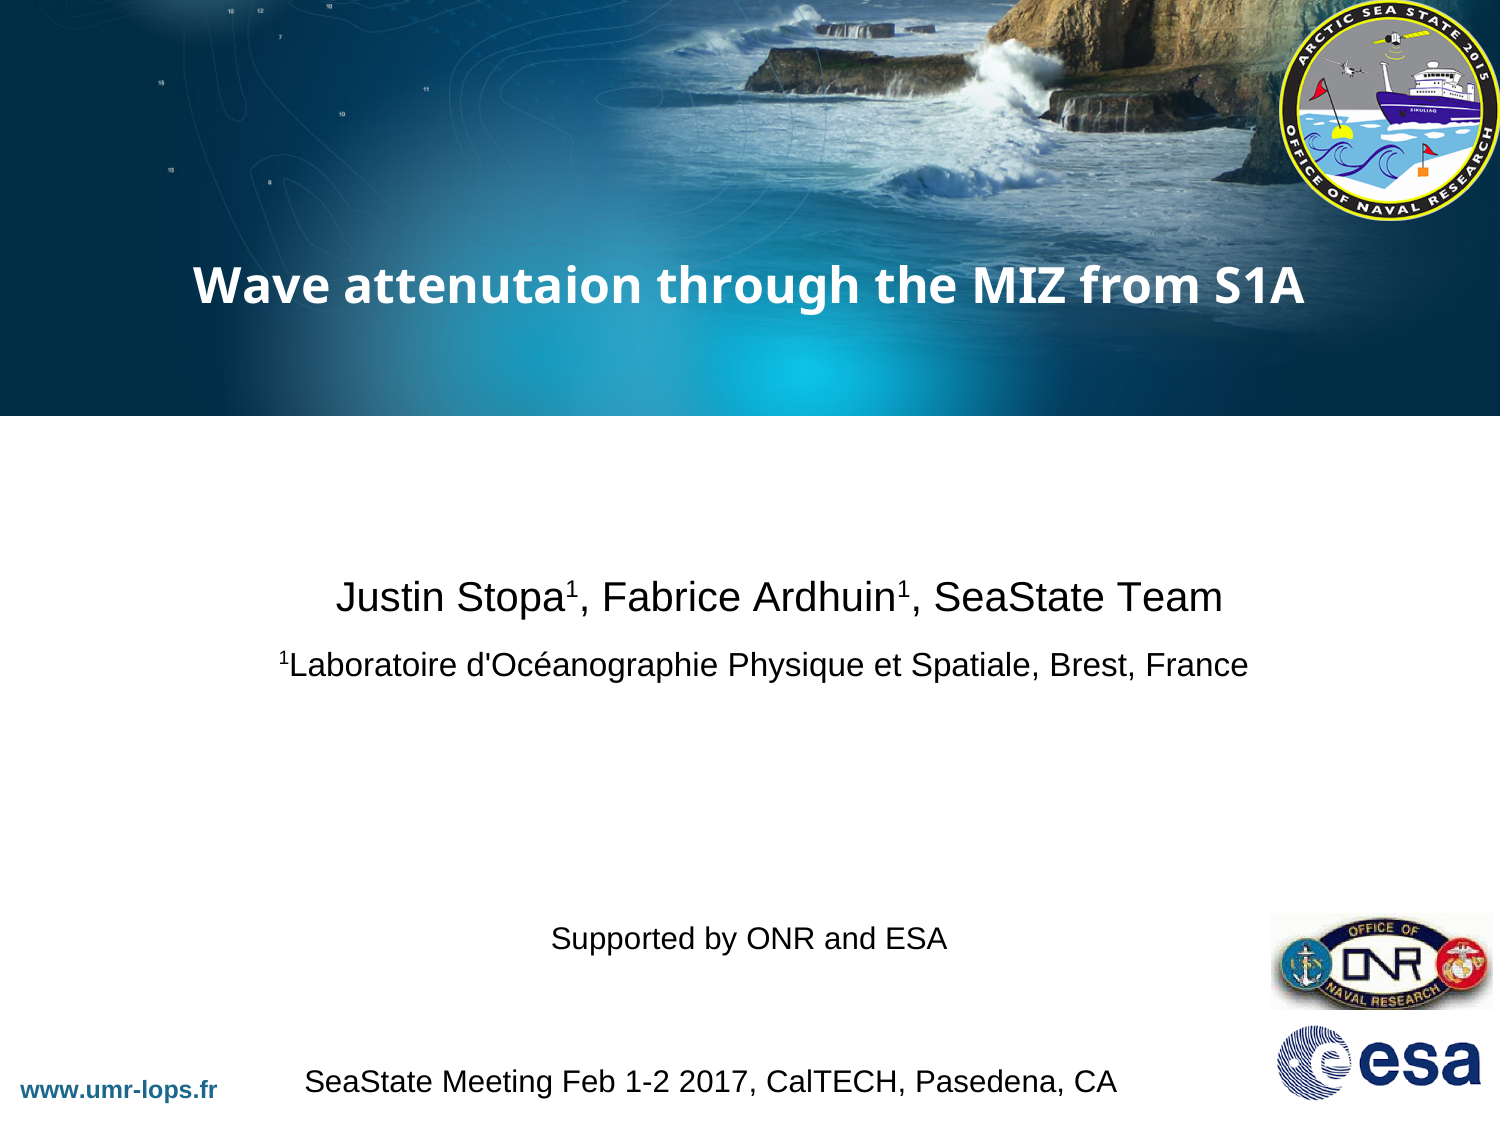

Wave attenutaion through the MIZ from S1A
Justin Stopa1, Fabrice Ardhuin1, SeaState Team
 1Laboratoire d'Océanographie Physique et Spatiale, Brest, France
Supported by ONR and ESA
SeaState Meeting Feb 1-2 2017, CalTECH, Pasedena, CA